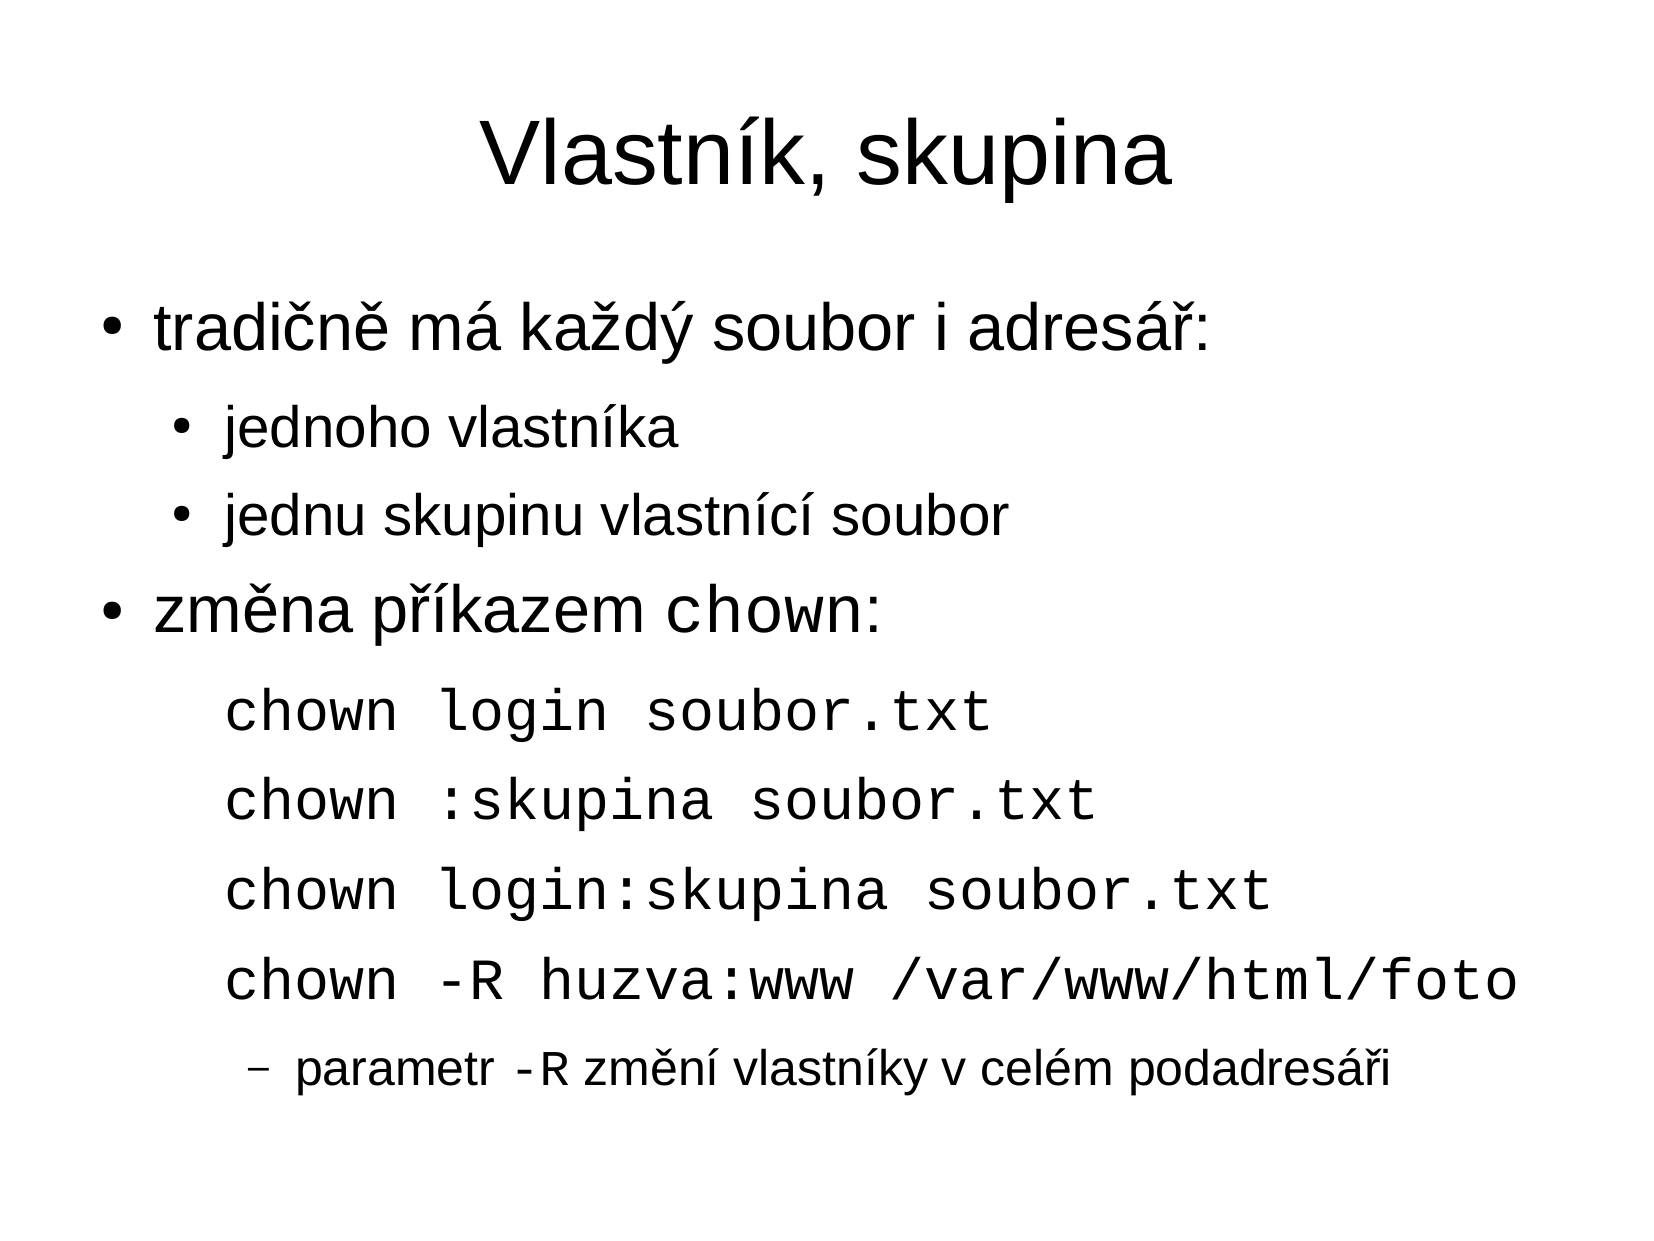

# Vlastník, skupina
tradičně má každý soubor i adresář:
jednoho vlastníka
jednu skupinu vlastnící soubor
změna příkazem chown:
chown login soubor.txt
chown :skupina soubor.txt
chown login:skupina soubor.txt
chown -R huzva:www /var/www/html/foto
parametr -R změní vlastníky v celém podadresáři